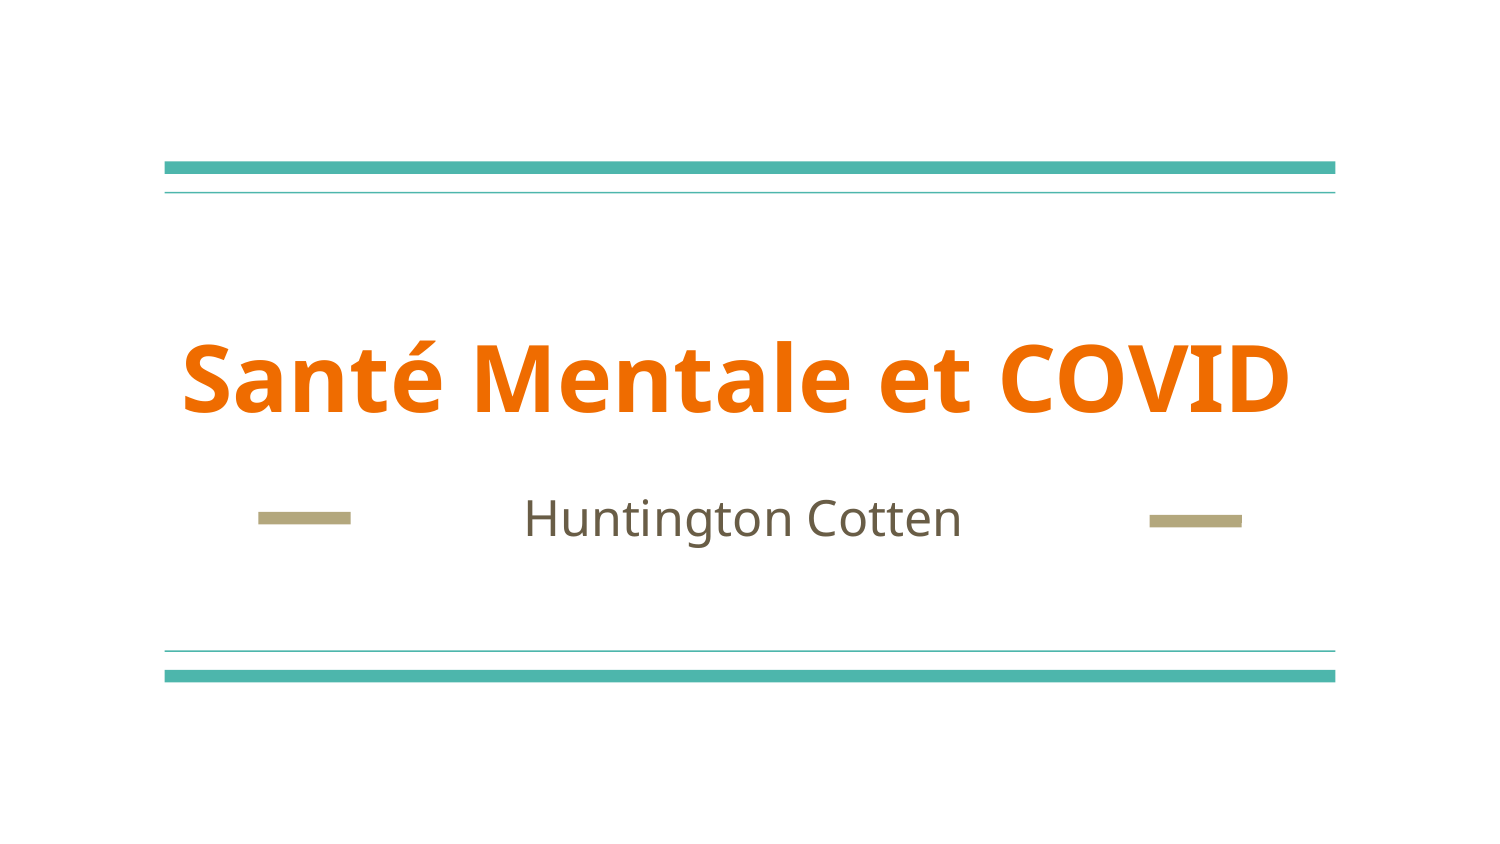

# Santé Mentale et COVID
Huntington Cotten